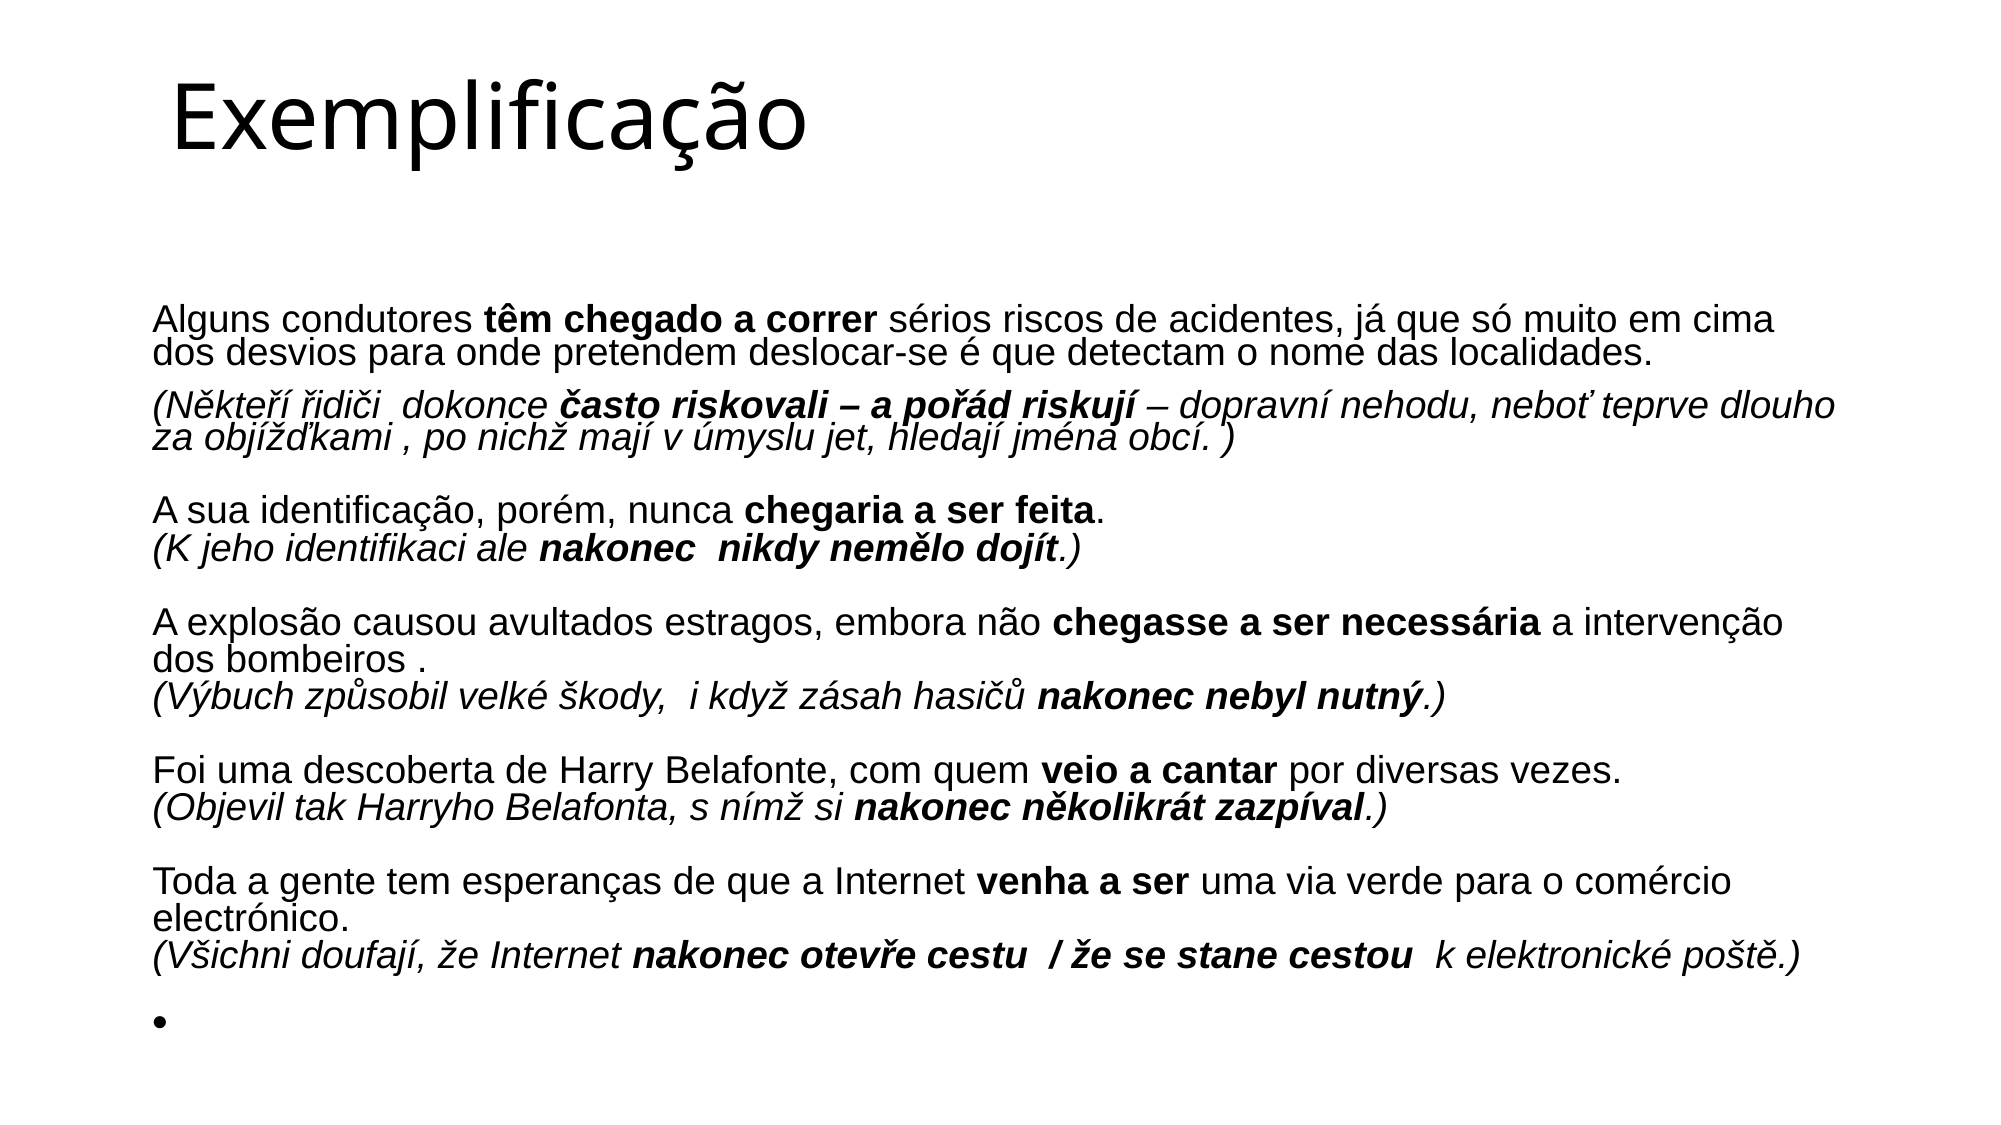

# Exemplificação
Alguns condutores têm chegado a correr sérios riscos de acidentes, já que só muito em cima dos desvios para onde pretendem deslocar-se é que detectam o nome das localidades.
(Někteří řidiči dokonce často riskovali – a pořád riskují – dopravní nehodu, neboť teprve dlouho za objížďkami , po nichž mají v úmyslu jet, hledají jména obcí. )
A sua identificação, porém, nunca chegaria a ser feita.
(K jeho identifikaci ale nakonec nikdy nemělo dojít.)
A explosão causou avultados estragos, embora não chegasse a ser necessária a intervenção dos bombeiros .
(Výbuch způsobil velké škody, i když zásah hasičů nakonec nebyl nutný.)
Foi uma descoberta de Harry Belafonte, com quem veio a cantar por diversas vezes.
(Objevil tak Harryho Belafonta, s nímž si nakonec několikrát zazpíval.)
Toda a gente tem esperanças de que a Internet venha a ser uma via verde para o comércio electrónico.
(Všichni doufají, že Internet nakonec otevře cestu / že se stane cestou k elektronické poště.)